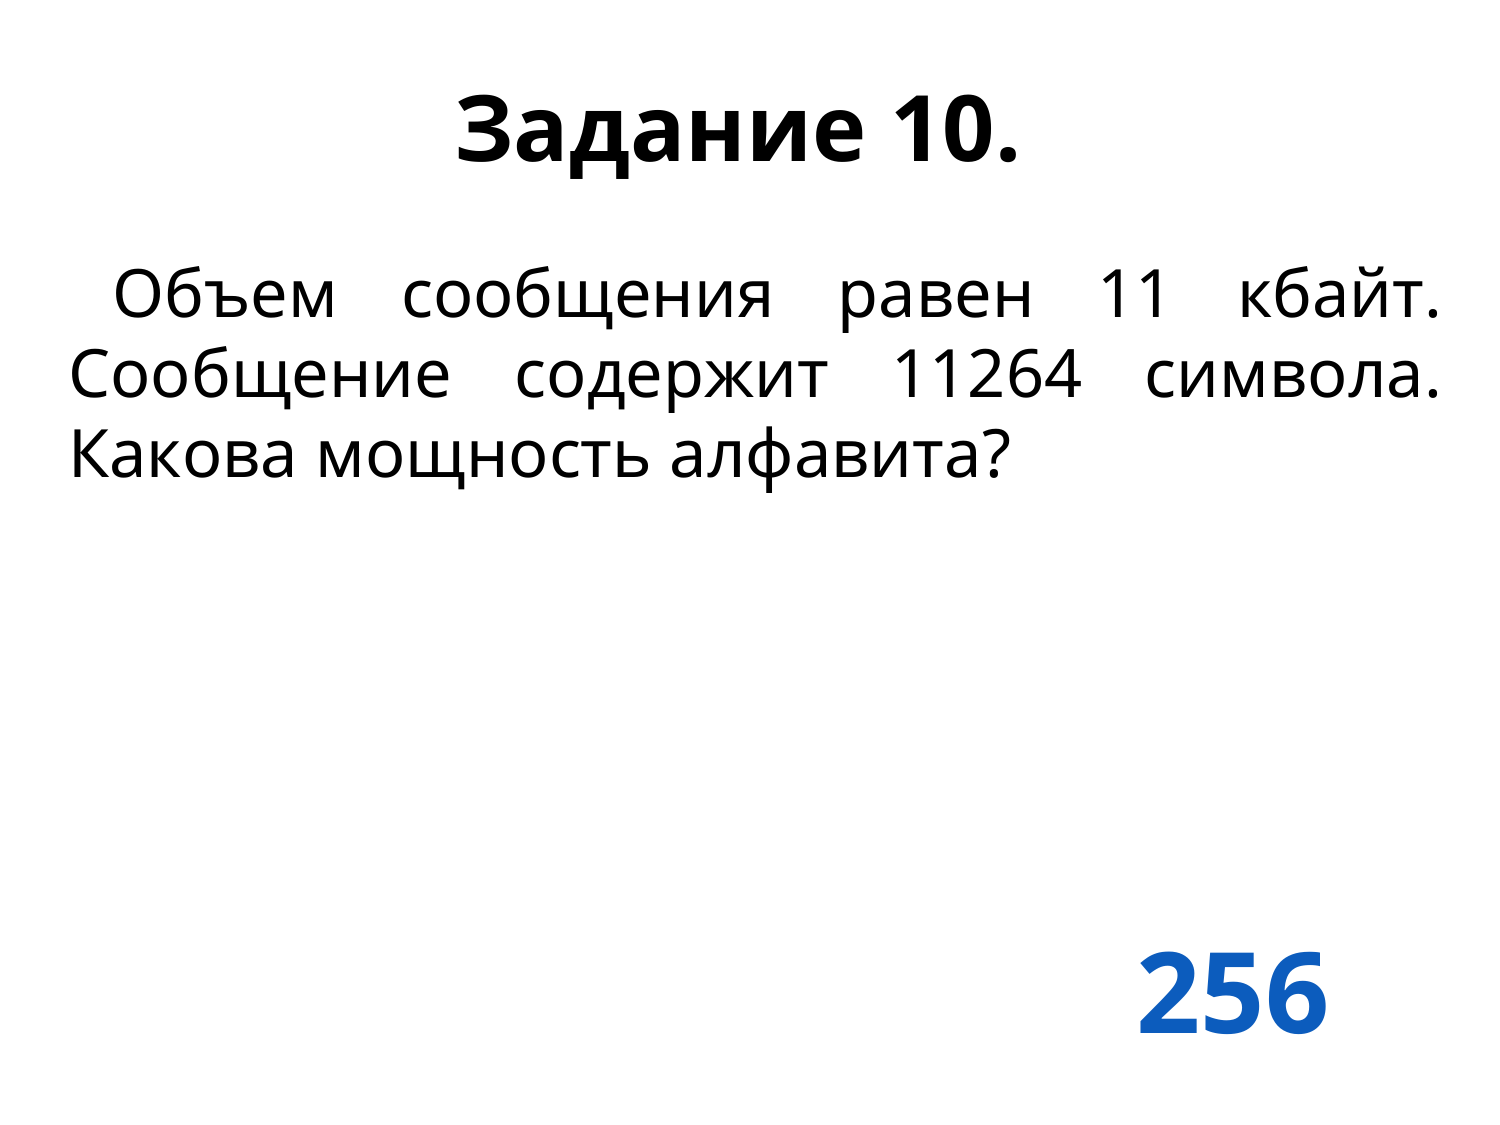

# Задание 10.
Объем сообщения равен 11 кбайт. Сообщение содержит 11264 символа. Какова мощность алфавита?
256